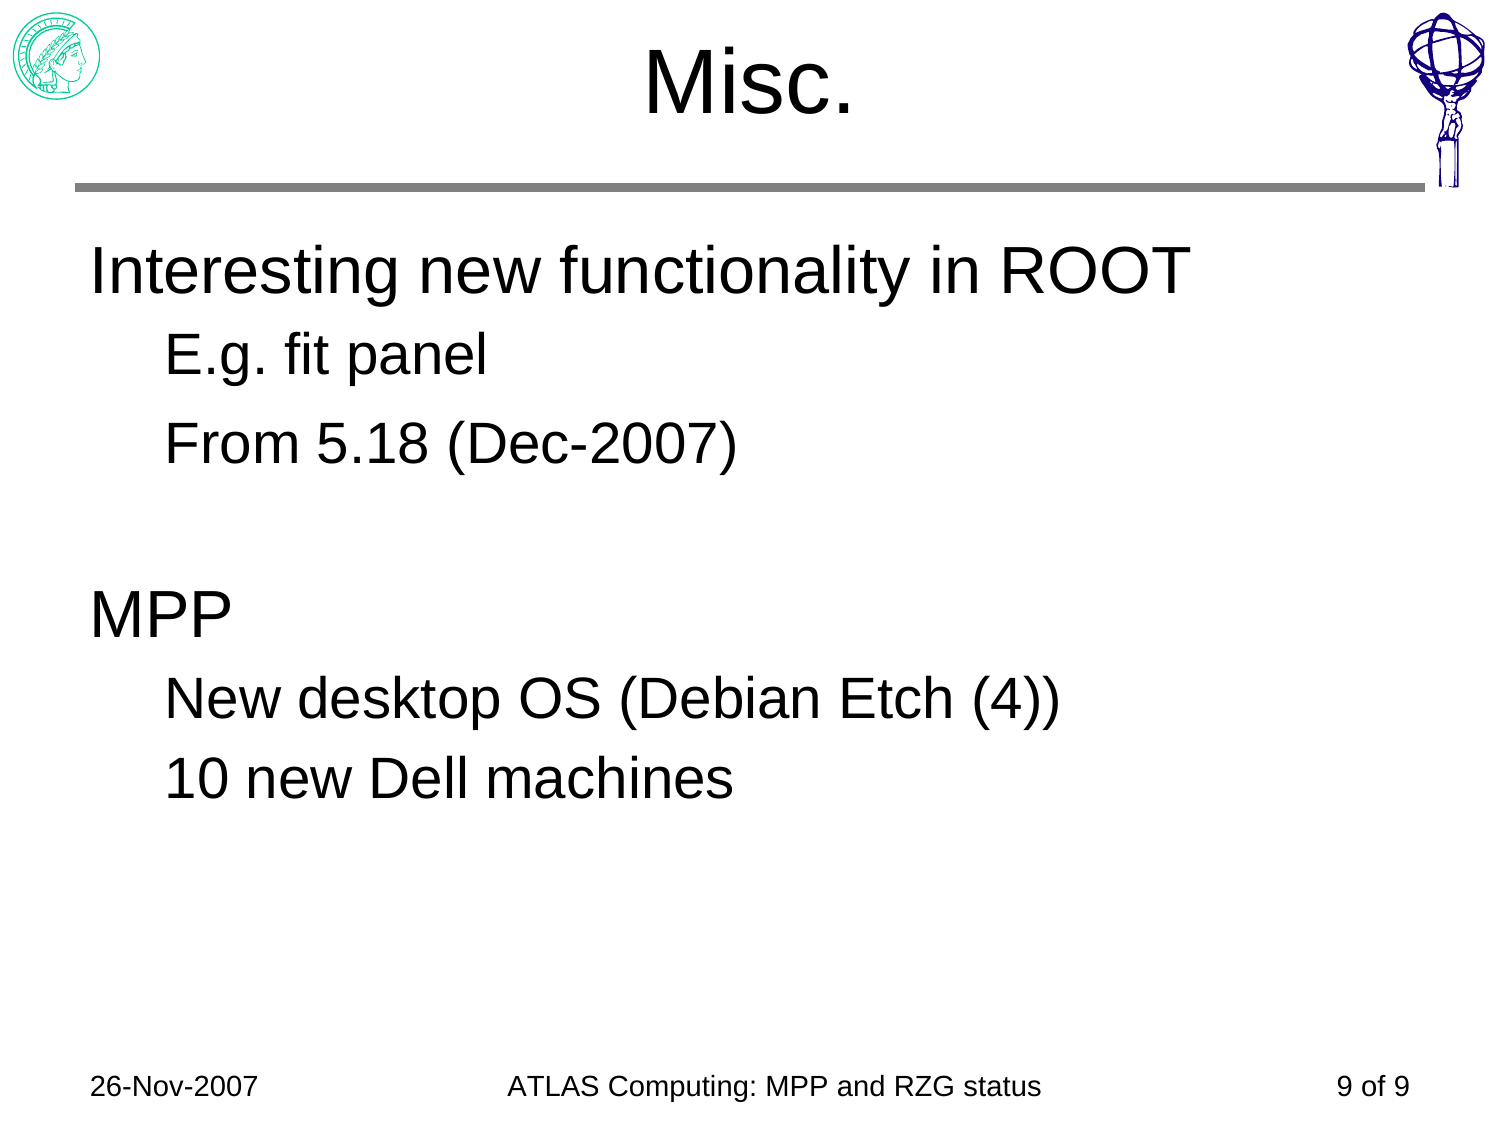

# Misc.
Interesting new functionality in ROOT
E.g. fit panel
From 5.18 (Dec-2007)‏
MPP
New desktop OS (Debian Etch (4))
10 new Dell machines
26-Nov-2007
ATLAS Computing: MPP and RZG status
9